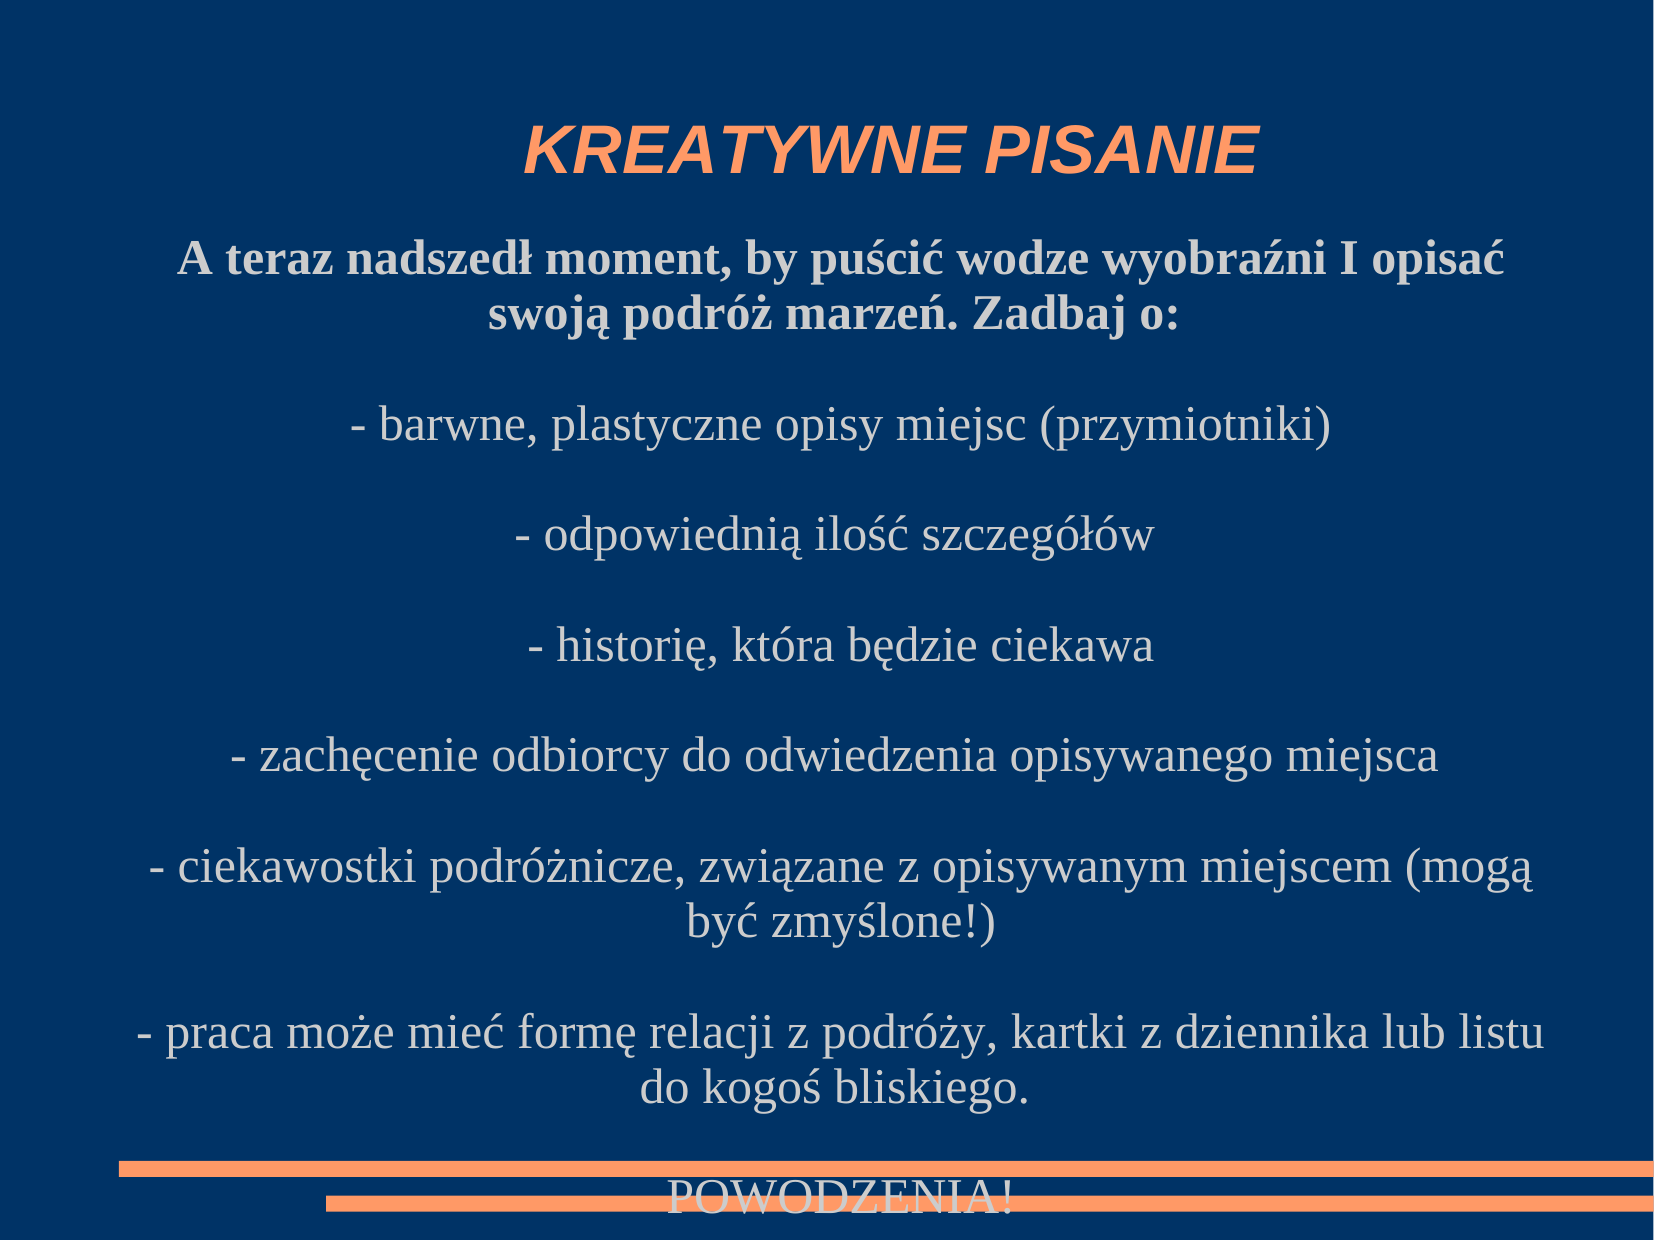

# KREATYWNE PISANIE
A teraz nadszedł moment, by puścić wodze wyobraźni I opisać swoją podróż marzeń. Zadbaj o:
- barwne, plastyczne opisy miejsc (przymiotniki)
- odpowiednią ilość szczegółów
- historię, która będzie ciekawa
- zachęcenie odbiorcy do odwiedzenia opisywanego miejsca
- ciekawostki podróżnicze, związane z opisywanym miejscem (mogą być zmyślone!)
- praca może mieć formę relacji z podróży, kartki z dziennika lub listu do kogoś bliskiego.
POWODZENIA!